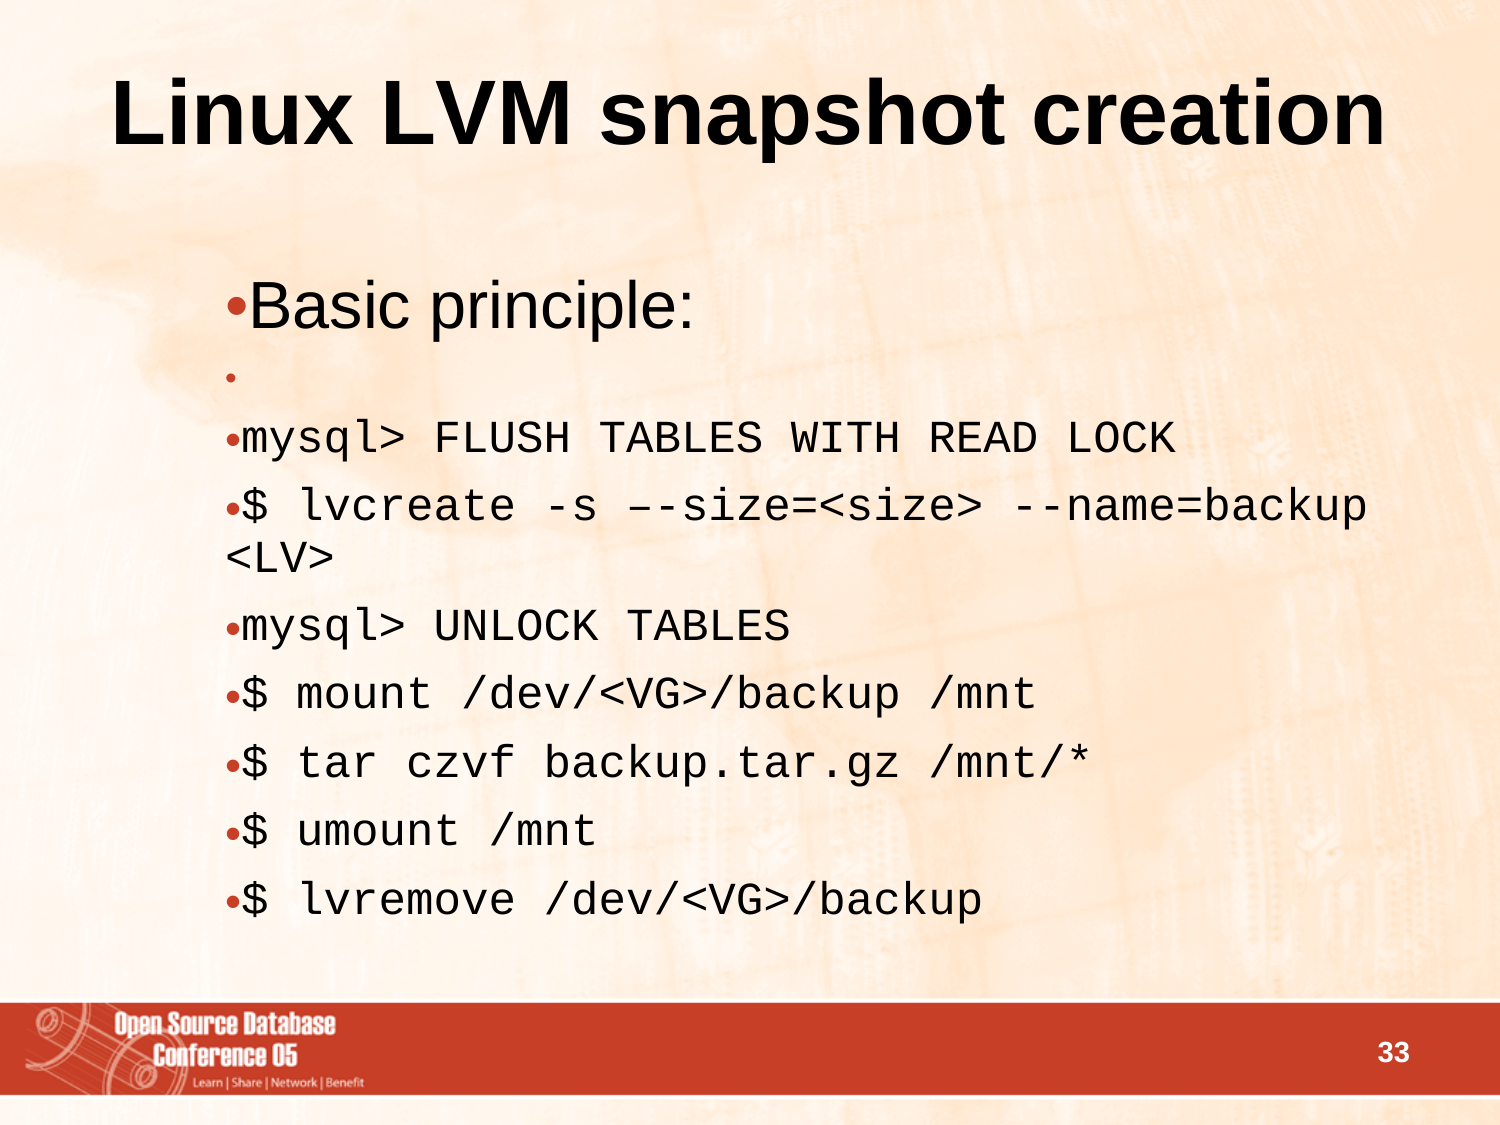

# Linux LVM snapshot creation
Basic principle:
mysql> FLUSH TABLES WITH READ LOCK
$ lvcreate -s –-size=<size> --name=backup <LV>
mysql> UNLOCK TABLES
$ mount /dev/<VG>/backup /mnt
$ tar czvf backup.tar.gz /mnt/*
$ umount /mnt
$ lvremove /dev/<VG>/backup
33